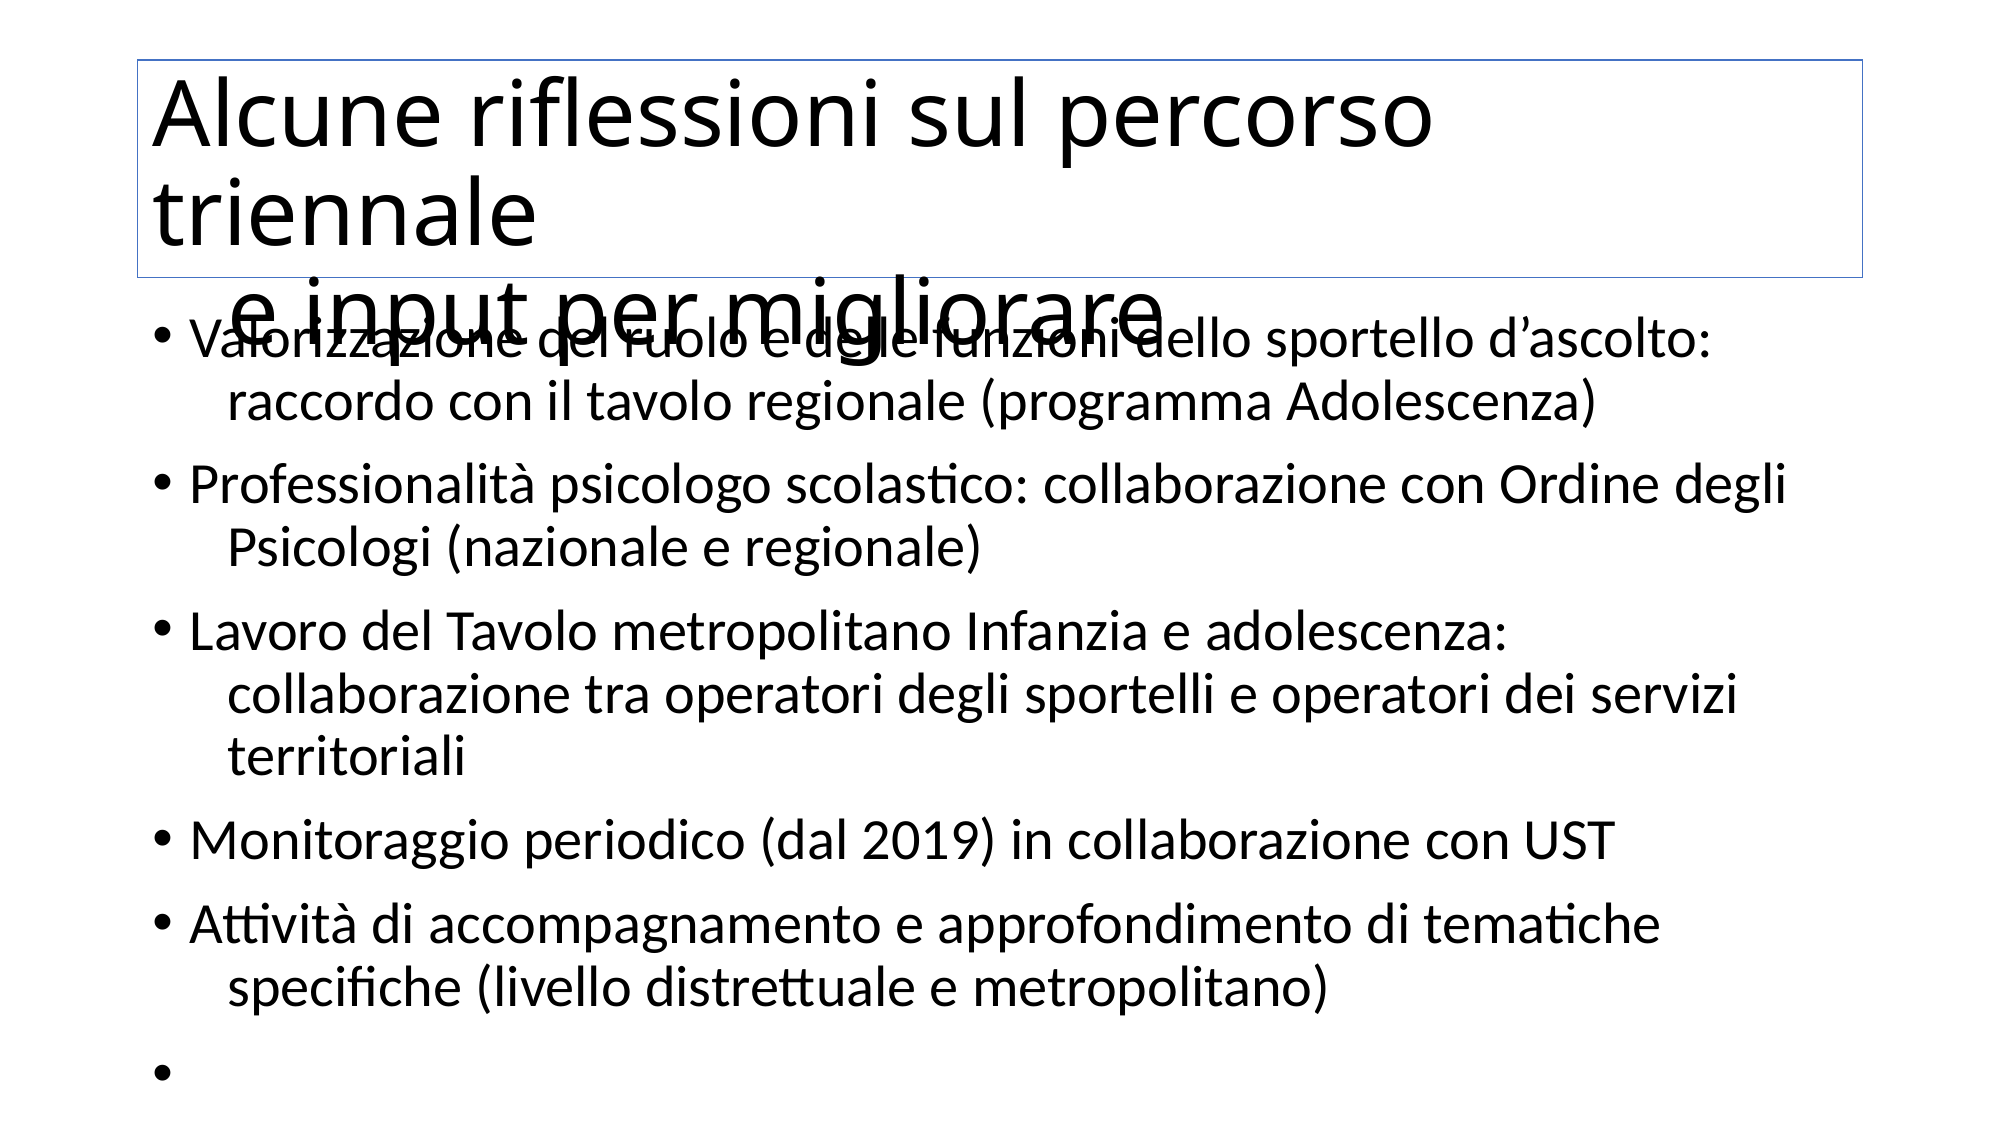

# Alcune riflessioni sul percorso triennale e input per migliorare
Valorizzazione del ruolo e delle funzioni dello sportello d’ascolto: raccordo con il tavolo regionale (programma Adolescenza)
Professionalità psicologo scolastico: collaborazione con Ordine degli Psicologi (nazionale e regionale)
Lavoro del Tavolo metropolitano Infanzia e adolescenza: collaborazione tra operatori degli sportelli e operatori dei servizi territoriali
Monitoraggio periodico (dal 2019) in collaborazione con UST
Attività di accompagnamento e approfondimento di tematiche specifiche (livello distrettuale e metropolitano)